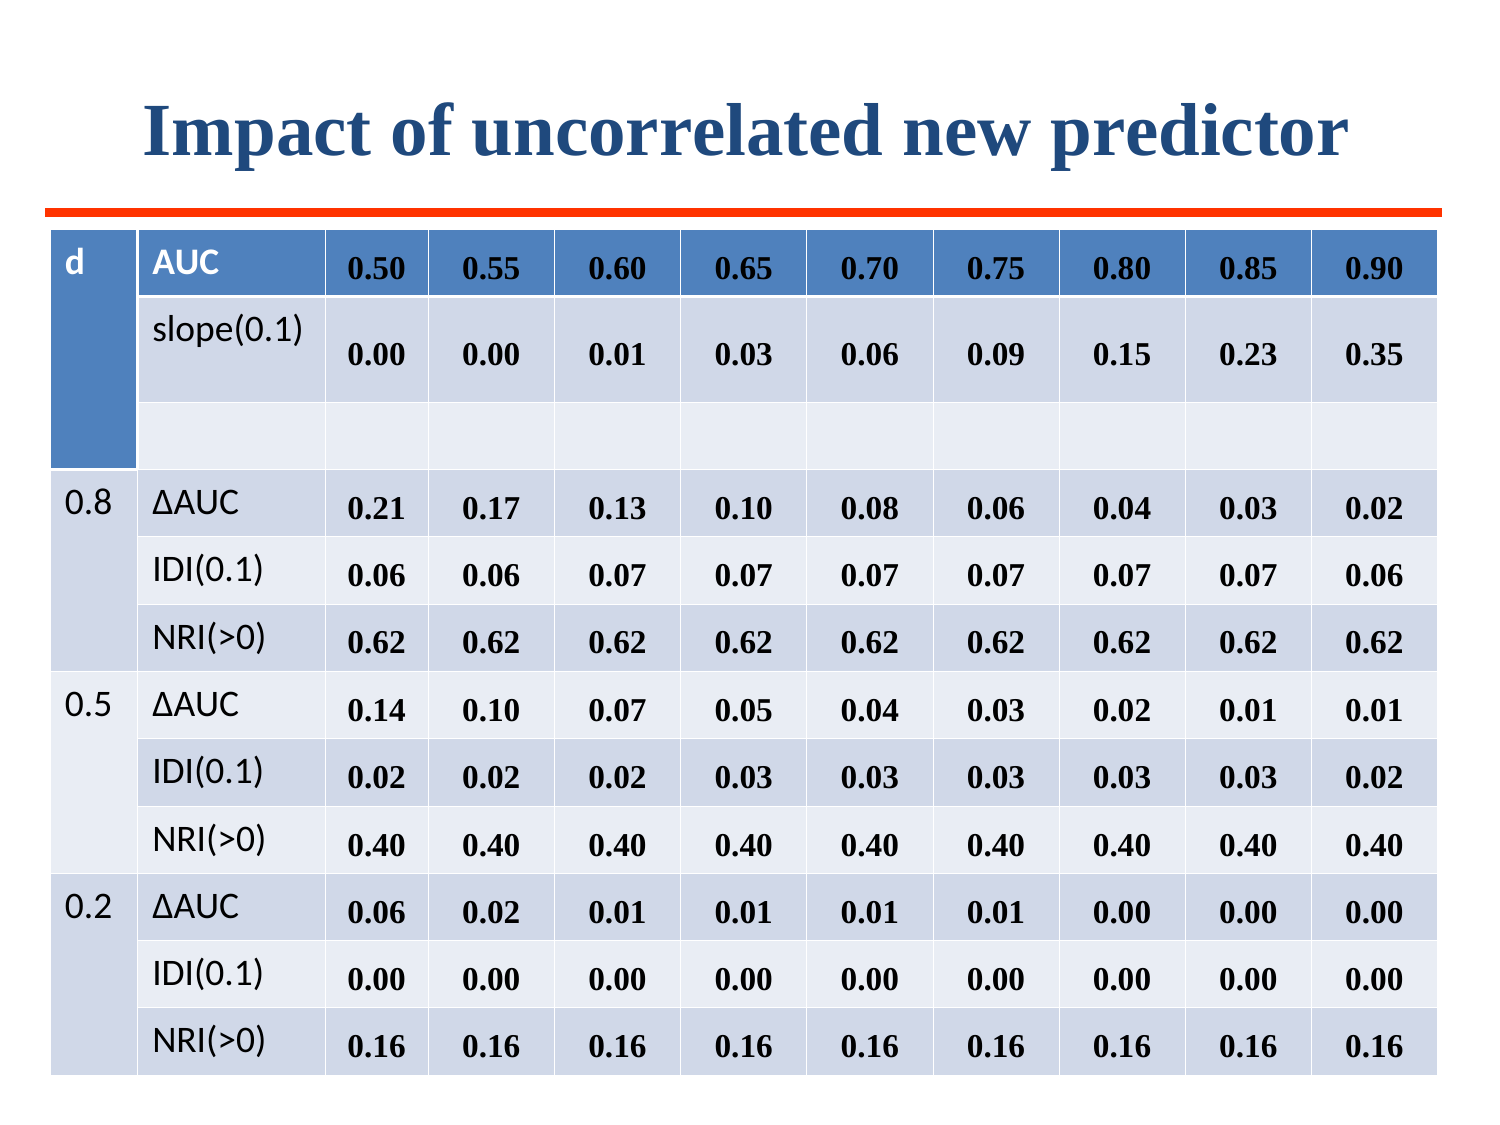

Impact of uncorrelated new predictor
| d | AUC | 0.50 | 0.55 | 0.60 | 0.65 | 0.70 | 0.75 | 0.80 | 0.85 | 0.90 |
| --- | --- | --- | --- | --- | --- | --- | --- | --- | --- | --- |
| | slope(0.1) | 0.00 | 0.00 | 0.01 | 0.03 | 0.06 | 0.09 | 0.15 | 0.23 | 0.35 |
| | | | | | | | | | | |
| 0.8 | ΔAUC | 0.21 | 0.17 | 0.13 | 0.10 | 0.08 | 0.06 | 0.04 | 0.03 | 0.02 |
| | IDI(0.1) | 0.06 | 0.06 | 0.07 | 0.07 | 0.07 | 0.07 | 0.07 | 0.07 | 0.06 |
| | NRI(>0) | 0.62 | 0.62 | 0.62 | 0.62 | 0.62 | 0.62 | 0.62 | 0.62 | 0.62 |
| 0.5 | ΔAUC | 0.14 | 0.10 | 0.07 | 0.05 | 0.04 | 0.03 | 0.02 | 0.01 | 0.01 |
| | IDI(0.1) | 0.02 | 0.02 | 0.02 | 0.03 | 0.03 | 0.03 | 0.03 | 0.03 | 0.02 |
| | NRI(>0) | 0.40 | 0.40 | 0.40 | 0.40 | 0.40 | 0.40 | 0.40 | 0.40 | 0.40 |
| 0.2 | ΔAUC | 0.06 | 0.02 | 0.01 | 0.01 | 0.01 | 0.01 | 0.00 | 0.00 | 0.00 |
| | IDI(0.1) | 0.00 | 0.00 | 0.00 | 0.00 | 0.00 | 0.00 | 0.00 | 0.00 | 0.00 |
| | NRI(>0) | 0.16 | 0.16 | 0.16 | 0.16 | 0.16 | 0.16 | 0.16 | 0.16 | 0.16 |